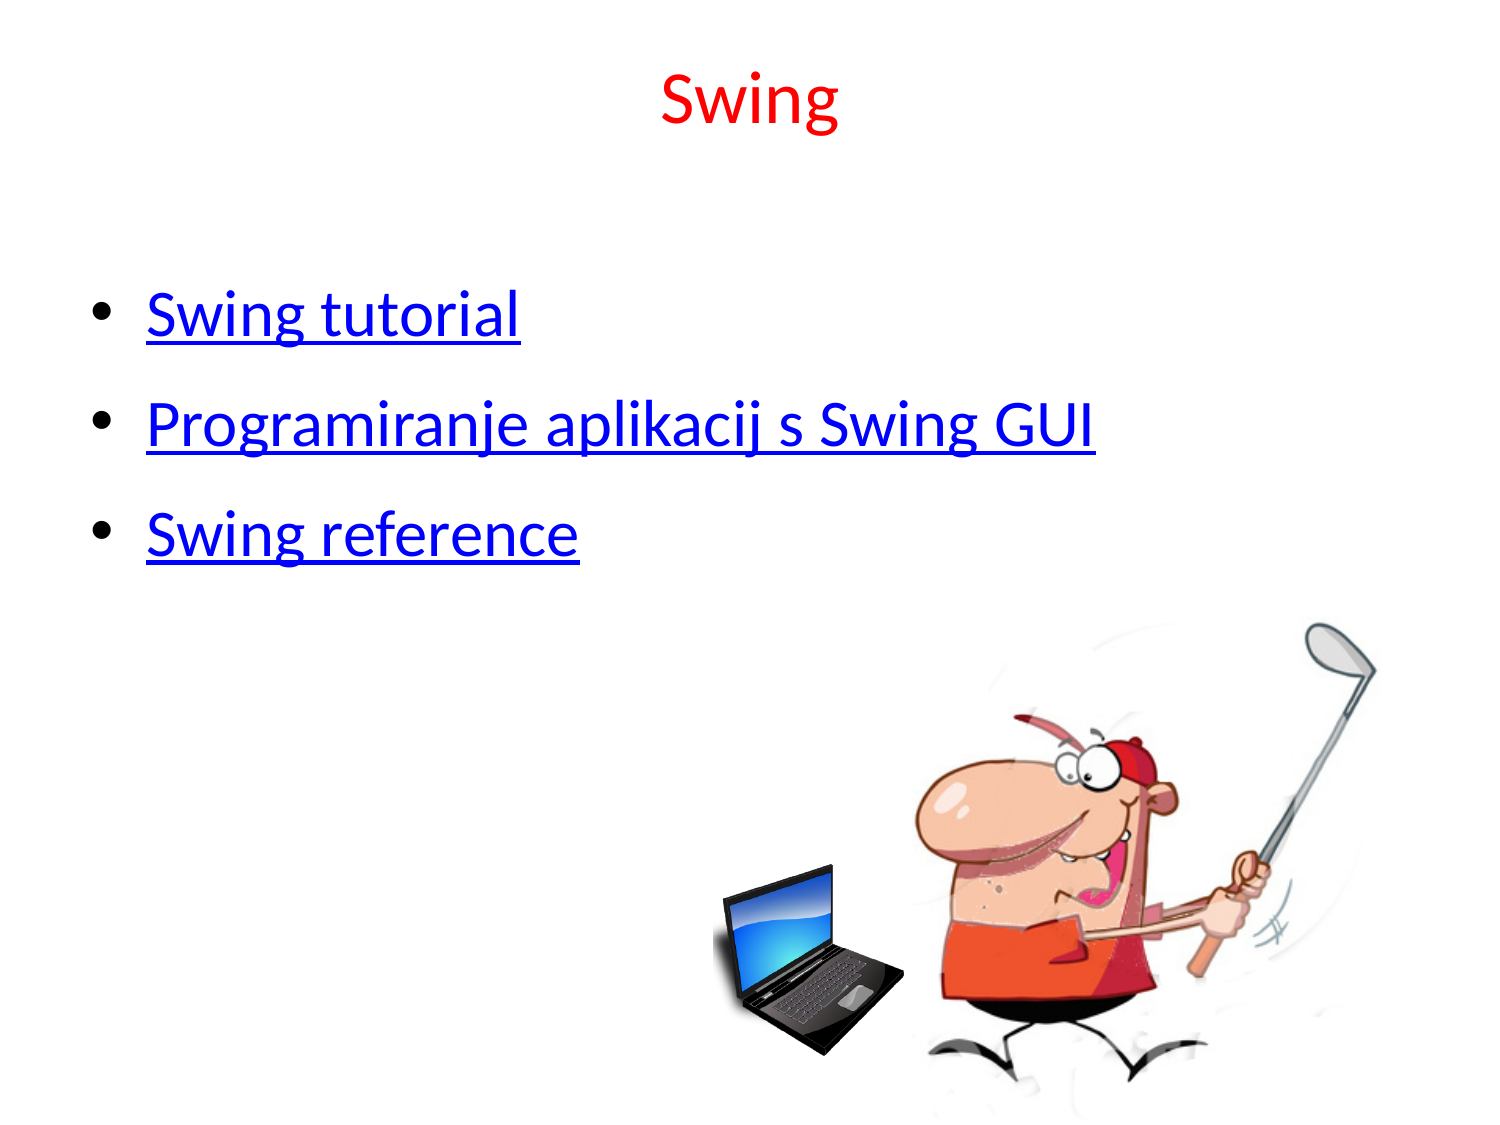

# Swing
Swing tutorial
Programiranje aplikacij s Swing GUI
Swing reference